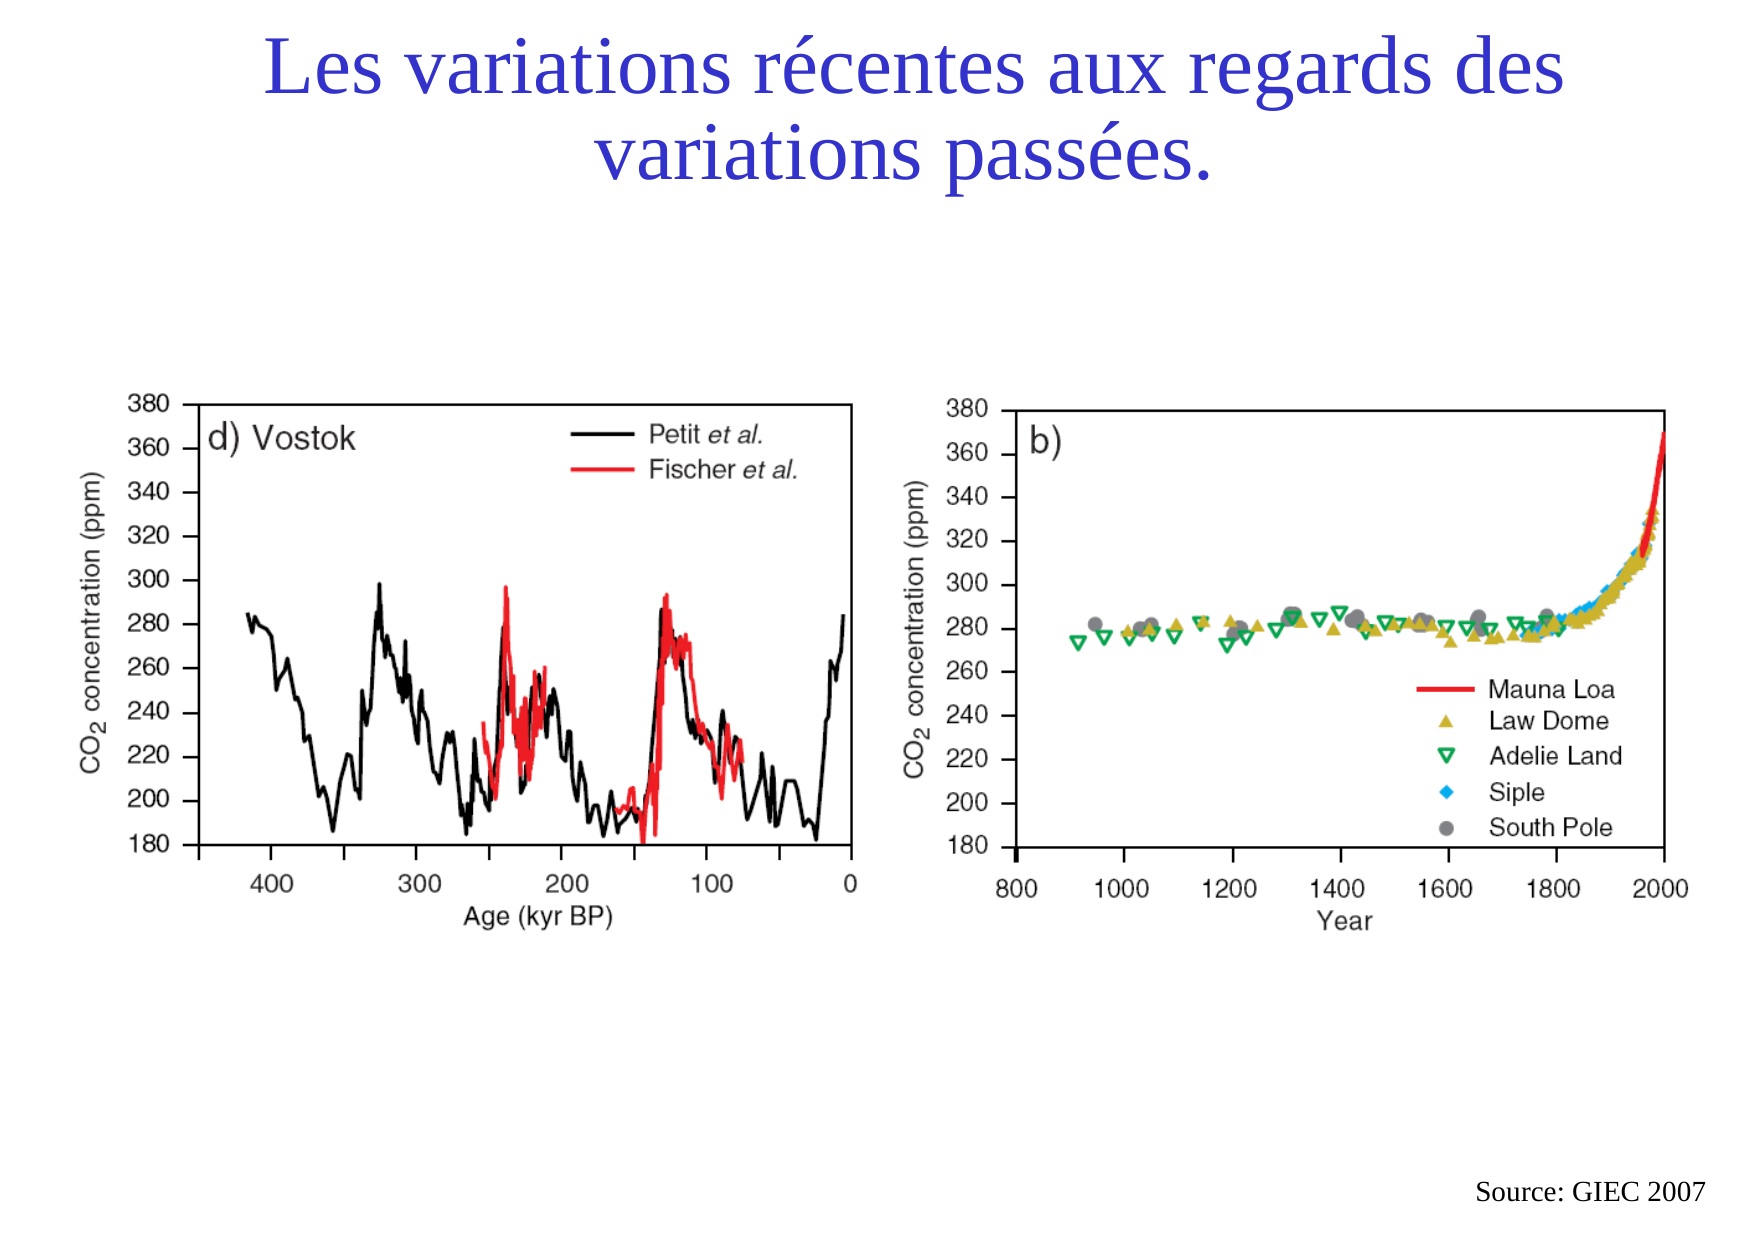

Les variations récentes aux regards des variations passées.
Source: GIEC 2007